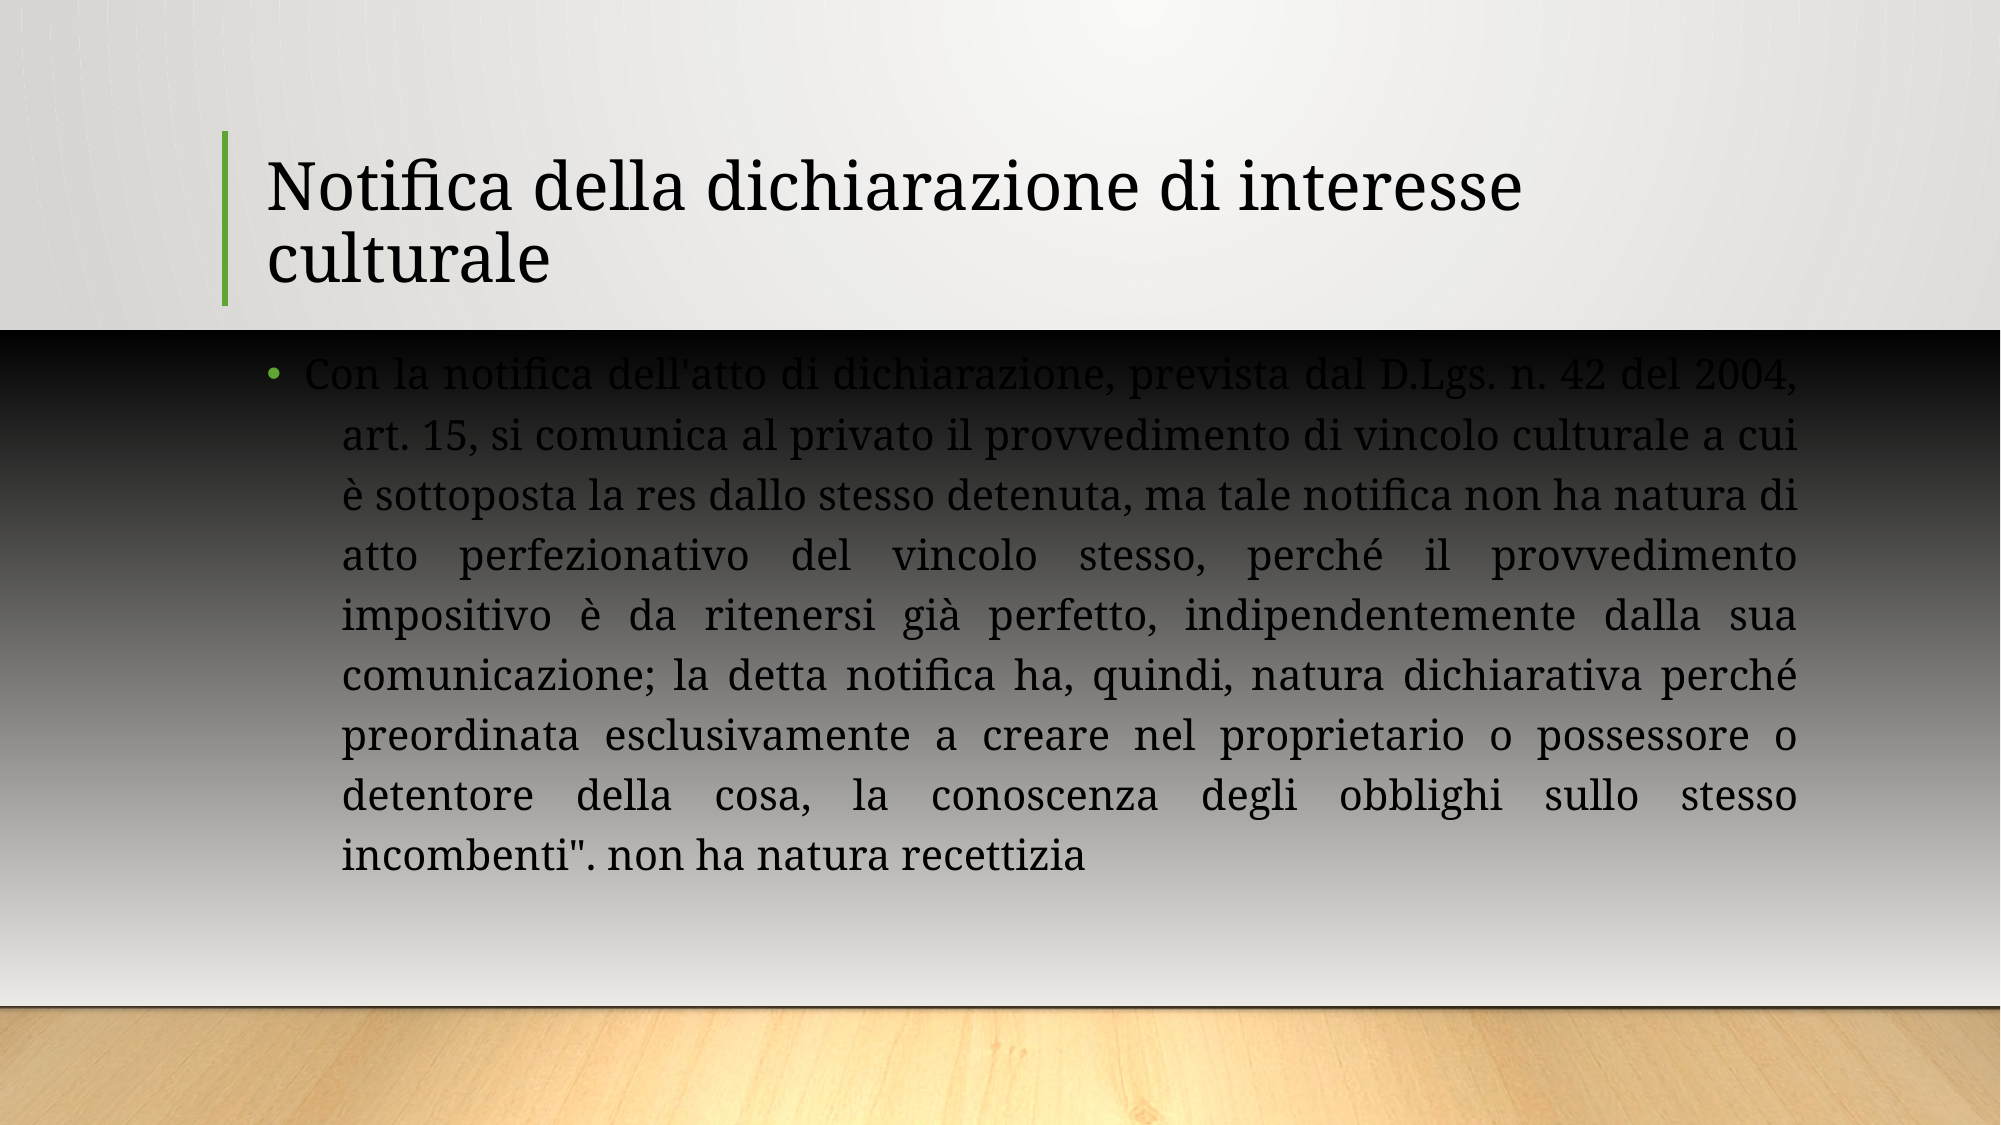

# Notifica della dichiarazione di interesse culturale
Con la notifica dell'atto di dichiarazione, prevista dal D.Lgs. n. 42 del 2004, art. 15, si comunica al privato il provvedimento di vincolo culturale a cui è sottoposta la res dallo stesso detenuta, ma tale notifica non ha natura di atto perfezionativo del vincolo stesso, perché il provvedimento impositivo è da ritenersi già perfetto, indipendentemente dalla sua comunicazione; la detta notifica ha, quindi, natura dichiarativa perché preordinata esclusivamente a creare nel proprietario o possessore o detentore della cosa, la conoscenza degli obblighi sullo stesso incombenti". non ha natura recettizia